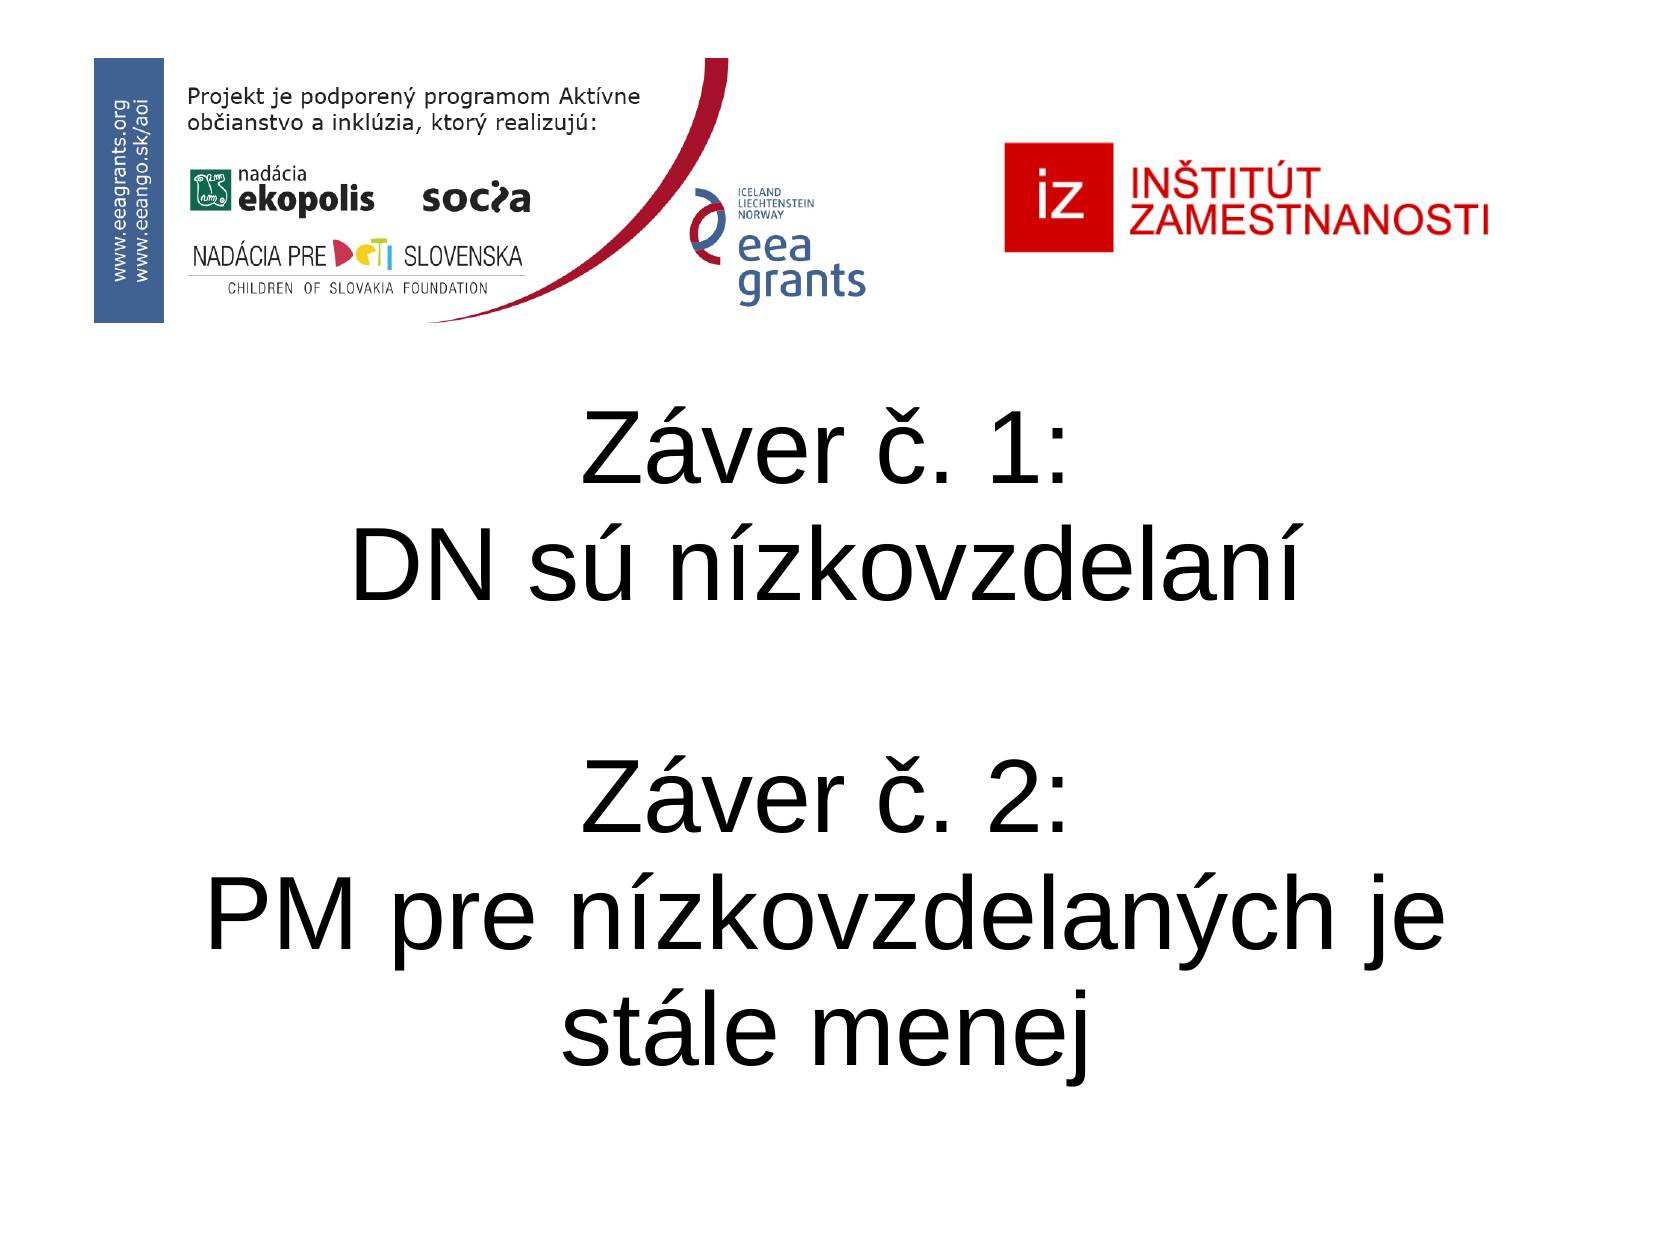

# Záver č. 1:
DN sú nízkovzdelaní
Záver č. 2:
PM pre nízkovzdelaných je stále menej